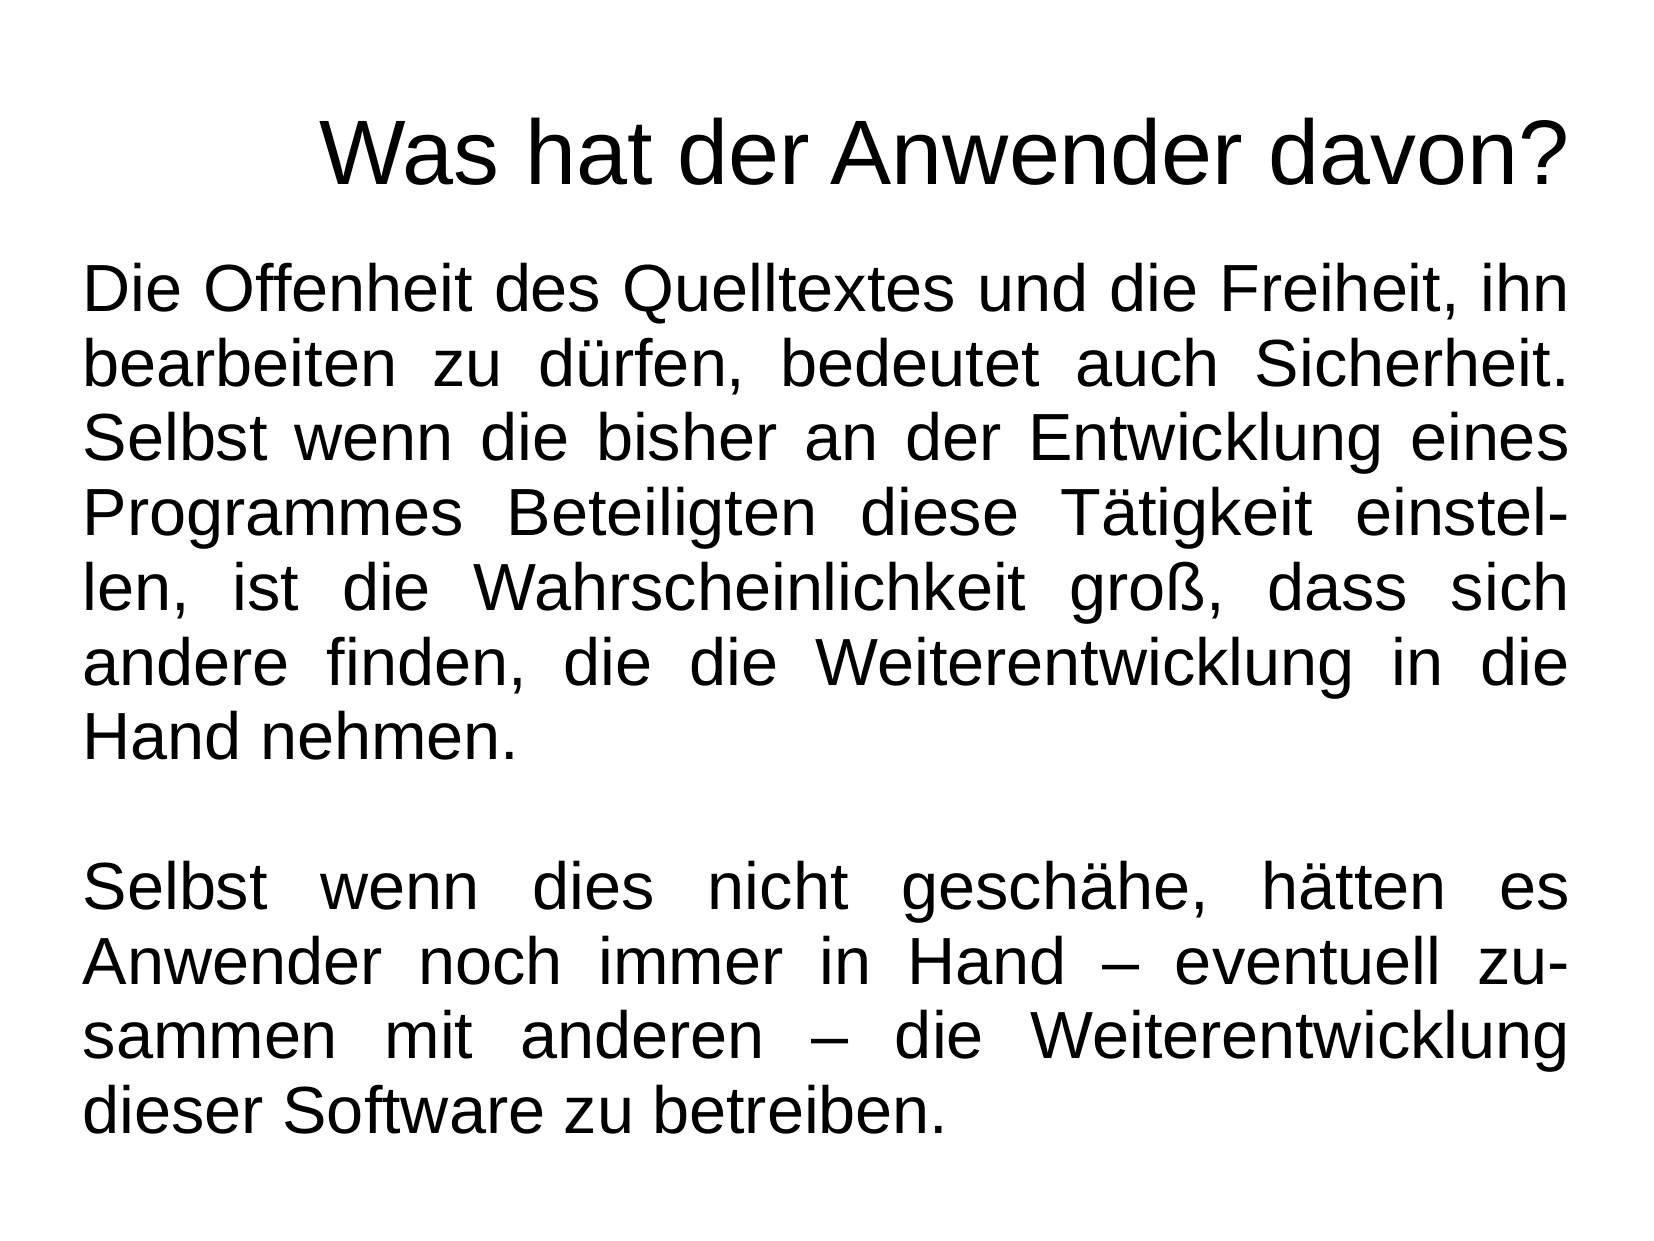

# Was hat der Anwender davon?
Die Offenheit des Quelltextes und die Freiheit, ihn bearbeiten zu dürfen, bedeutet auch Sicherheit. Selbst wenn die bisher an der Entwicklung eines Programmes Beteiligten diese Tätigkeit einstel-len, ist die Wahrscheinlichkeit groß, dass sich andere finden, die die Weiterentwicklung in die Hand nehmen.
Selbst wenn dies nicht geschähe, hätten es Anwender noch immer in Hand – eventuell zu-sammen mit anderen – die Weiterentwicklung dieser Software zu betreiben.